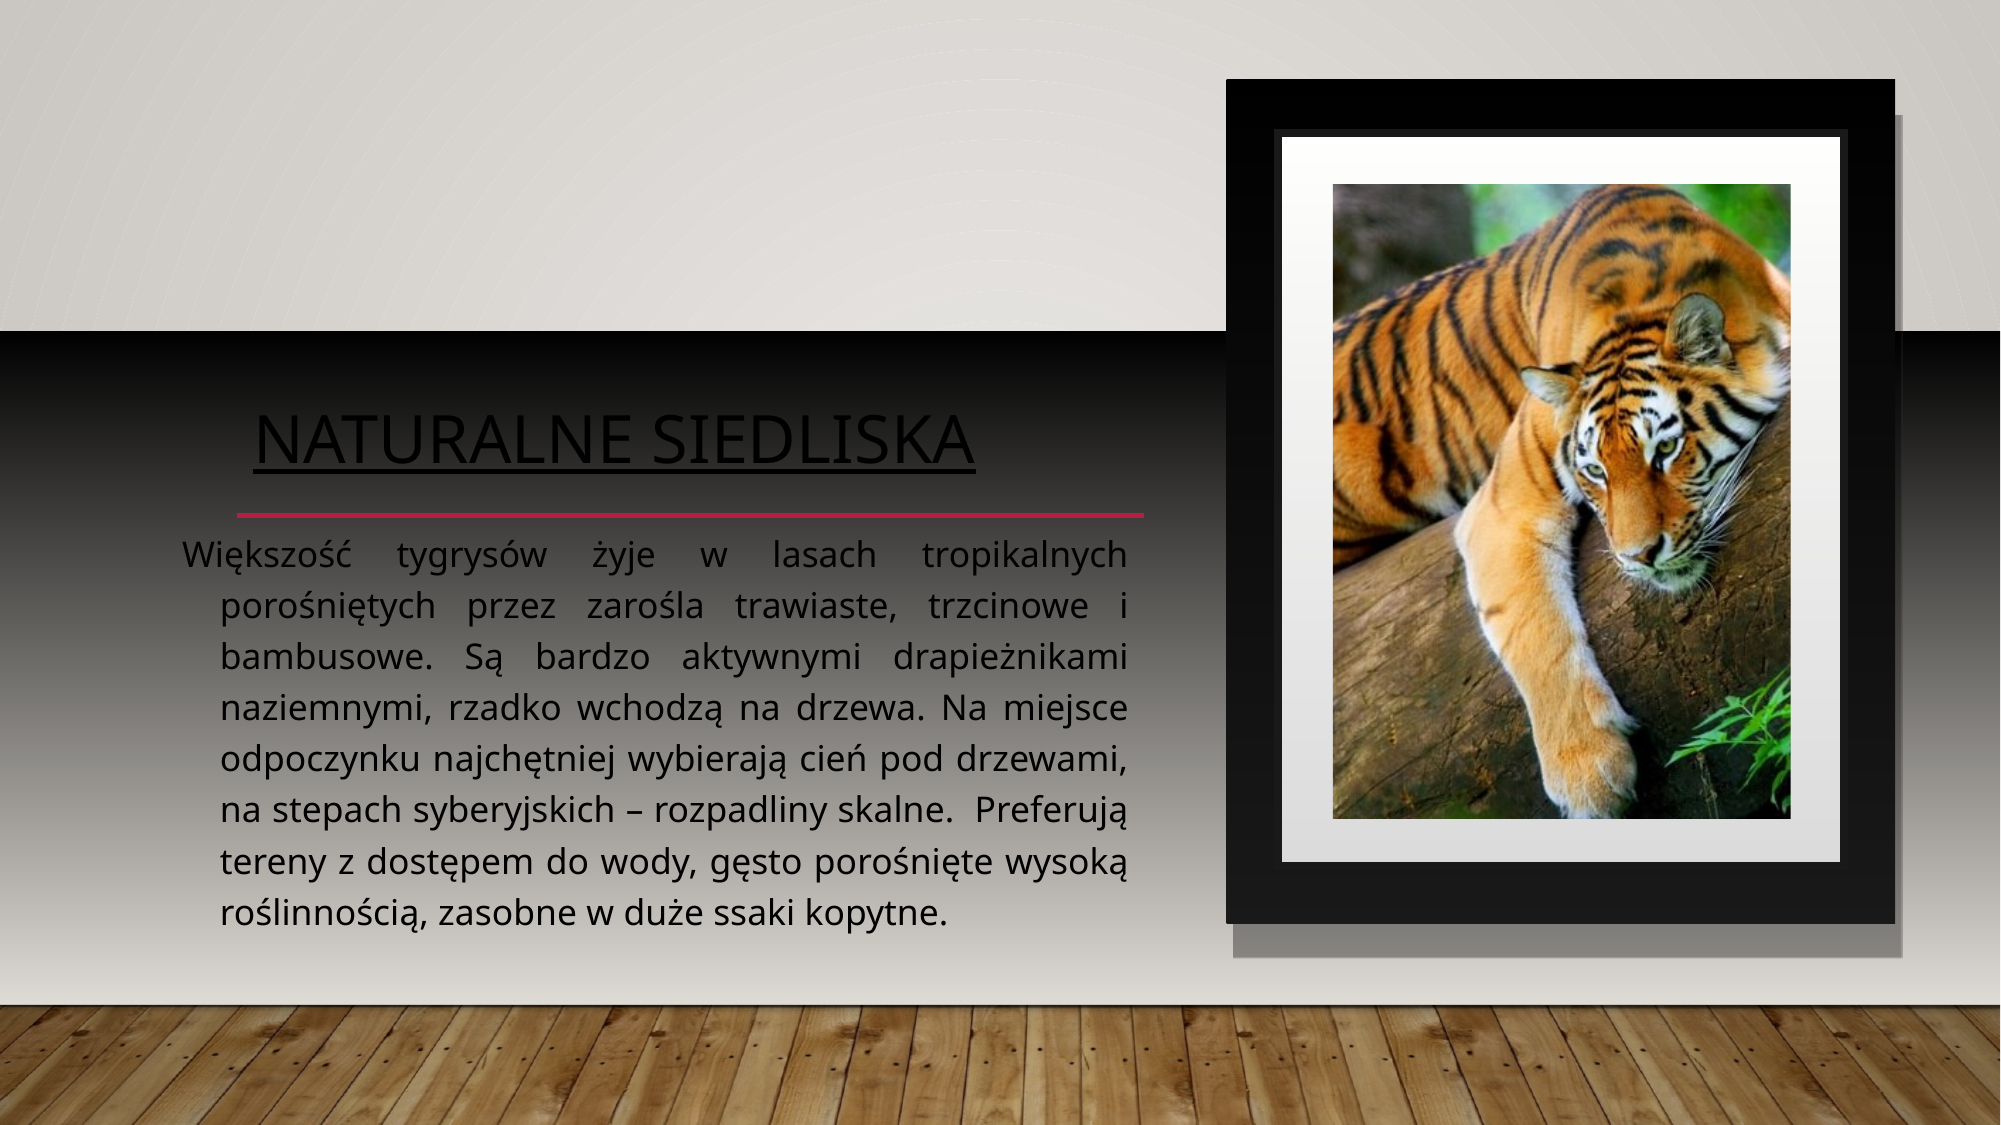

# Naturalne siedliska
Większość tygrysów żyje w lasach tropikalnych porośniętych przez zarośla trawiaste, trzcinowe i bambusowe. Są bardzo aktywnymi drapieżnikami naziemnymi, rzadko wchodzą na drzewa. Na miejsce odpoczynku najchętniej wybierają cień pod drzewami, na stepach syberyjskich – rozpadliny skalne. Preferują tereny z dostępem do wody, gęsto porośnięte wysoką roślinnością, zasobne w duże ssaki kopytne.